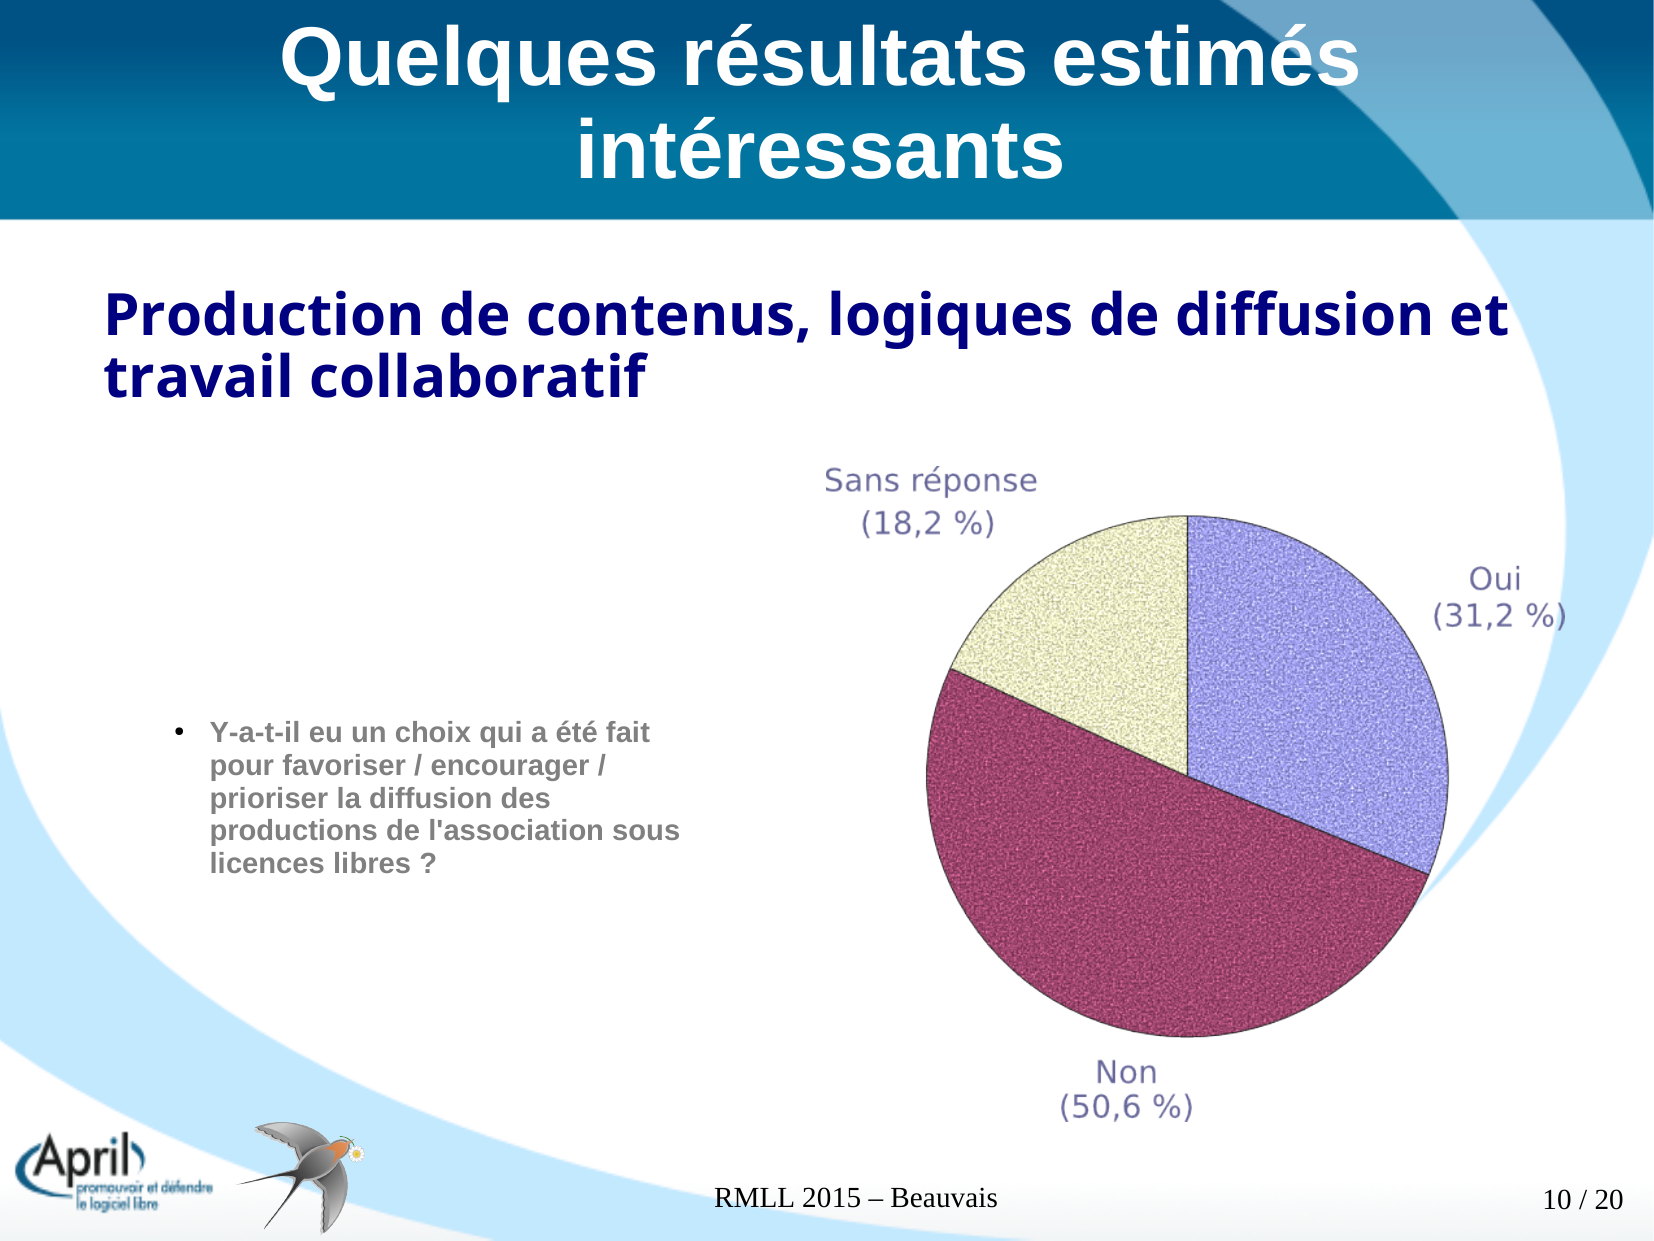

# Quelques résultats estimés intéressants
Production de contenus, logiques de diffusion et travail collaboratif
Y-a-t-il eu un choix qui a été fait pour favoriser / encourager / prioriser la diffusion des productions de l'association sous licences libres ?
10